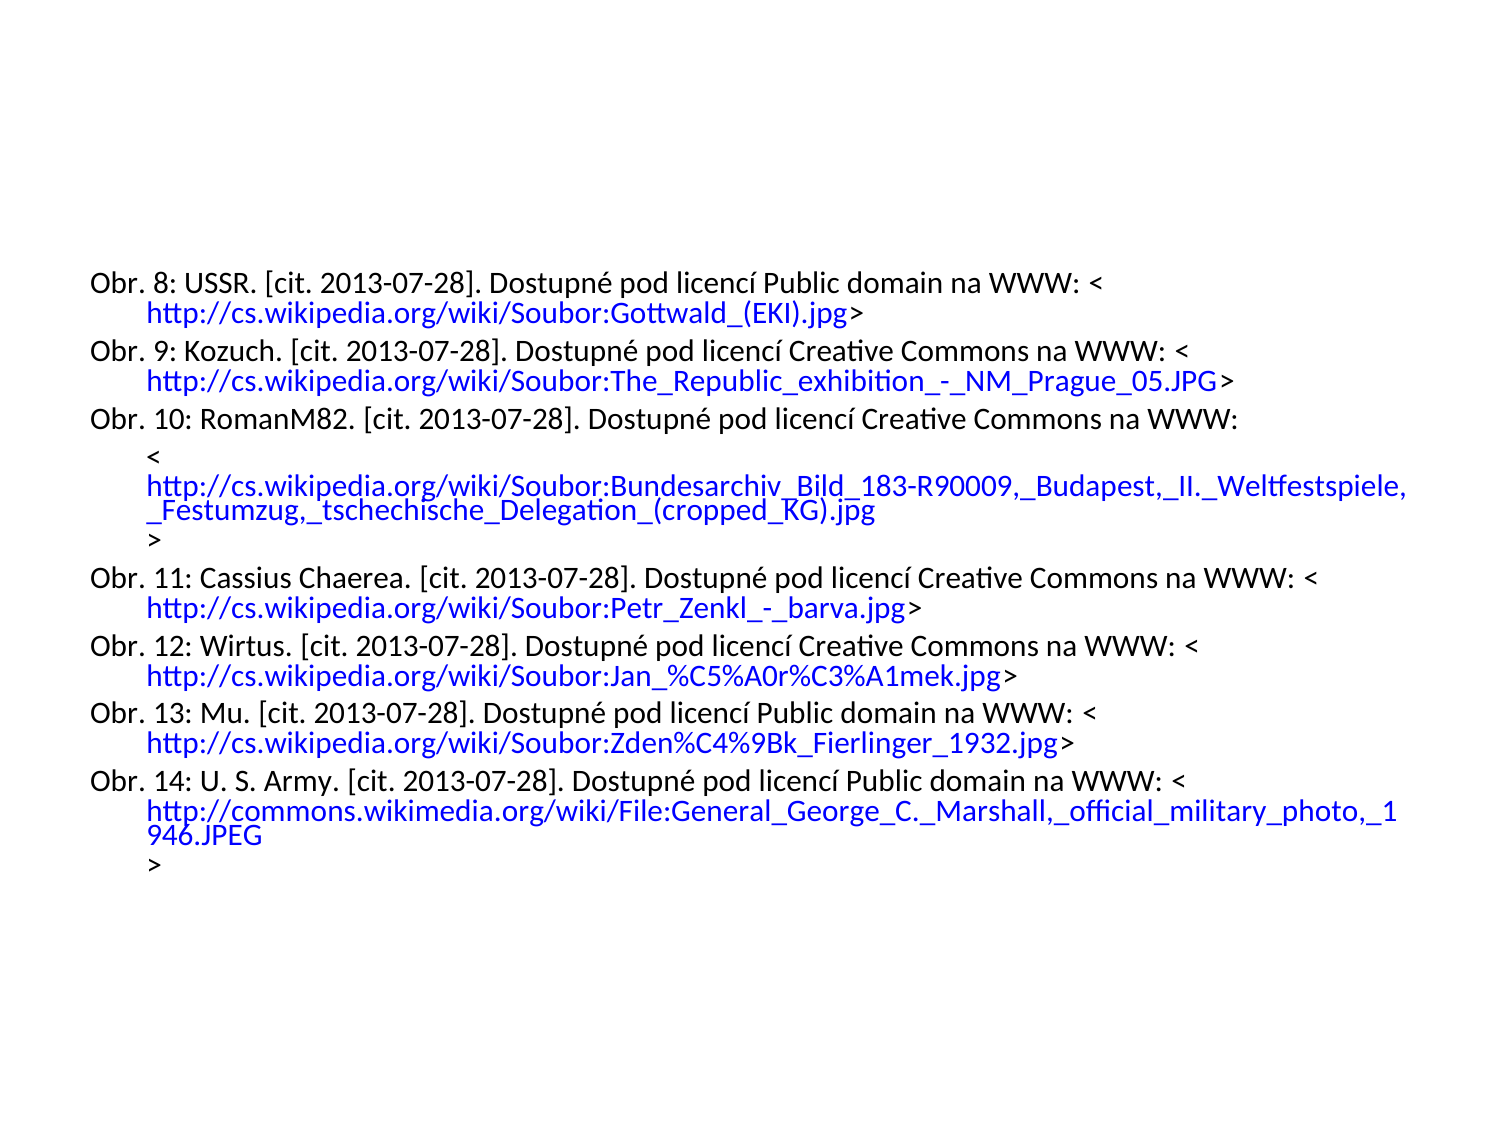

#
Obr. 8: USSR. [cit. 2013-07-28]. Dostupné pod licencí Public domain na WWW: <http://cs.wikipedia.org/wiki/Soubor:Gottwald_(EKI).jpg>
Obr. 9: Kozuch. [cit. 2013-07-28]. Dostupné pod licencí Creative Commons na WWW: <http://cs.wikipedia.org/wiki/Soubor:The_Republic_exhibition_-_NM_Prague_05.JPG>
Obr. 10: RomanM82. [cit. 2013-07-28]. Dostupné pod licencí Creative Commons na WWW:
 <http://cs.wikipedia.org/wiki/Soubor:Bundesarchiv_Bild_183-R90009,_Budapest,_II._Weltfestspiele,_Festumzug,_tschechische_Delegation_(cropped_KG).jpg>
Obr. 11: Cassius Chaerea. [cit. 2013-07-28]. Dostupné pod licencí Creative Commons na WWW: <http://cs.wikipedia.org/wiki/Soubor:Petr_Zenkl_-_barva.jpg>
Obr. 12: Wirtus. [cit. 2013-07-28]. Dostupné pod licencí Creative Commons na WWW: <http://cs.wikipedia.org/wiki/Soubor:Jan_%C5%A0r%C3%A1mek.jpg>
Obr. 13: Mu. [cit. 2013-07-28]. Dostupné pod licencí Public domain na WWW: <http://cs.wikipedia.org/wiki/Soubor:Zden%C4%9Bk_Fierlinger_1932.jpg>
Obr. 14: U. S. Army. [cit. 2013-07-28]. Dostupné pod licencí Public domain na WWW: <http://commons.wikimedia.org/wiki/File:General_George_C._Marshall,_official_military_photo,_1946.JPEG>